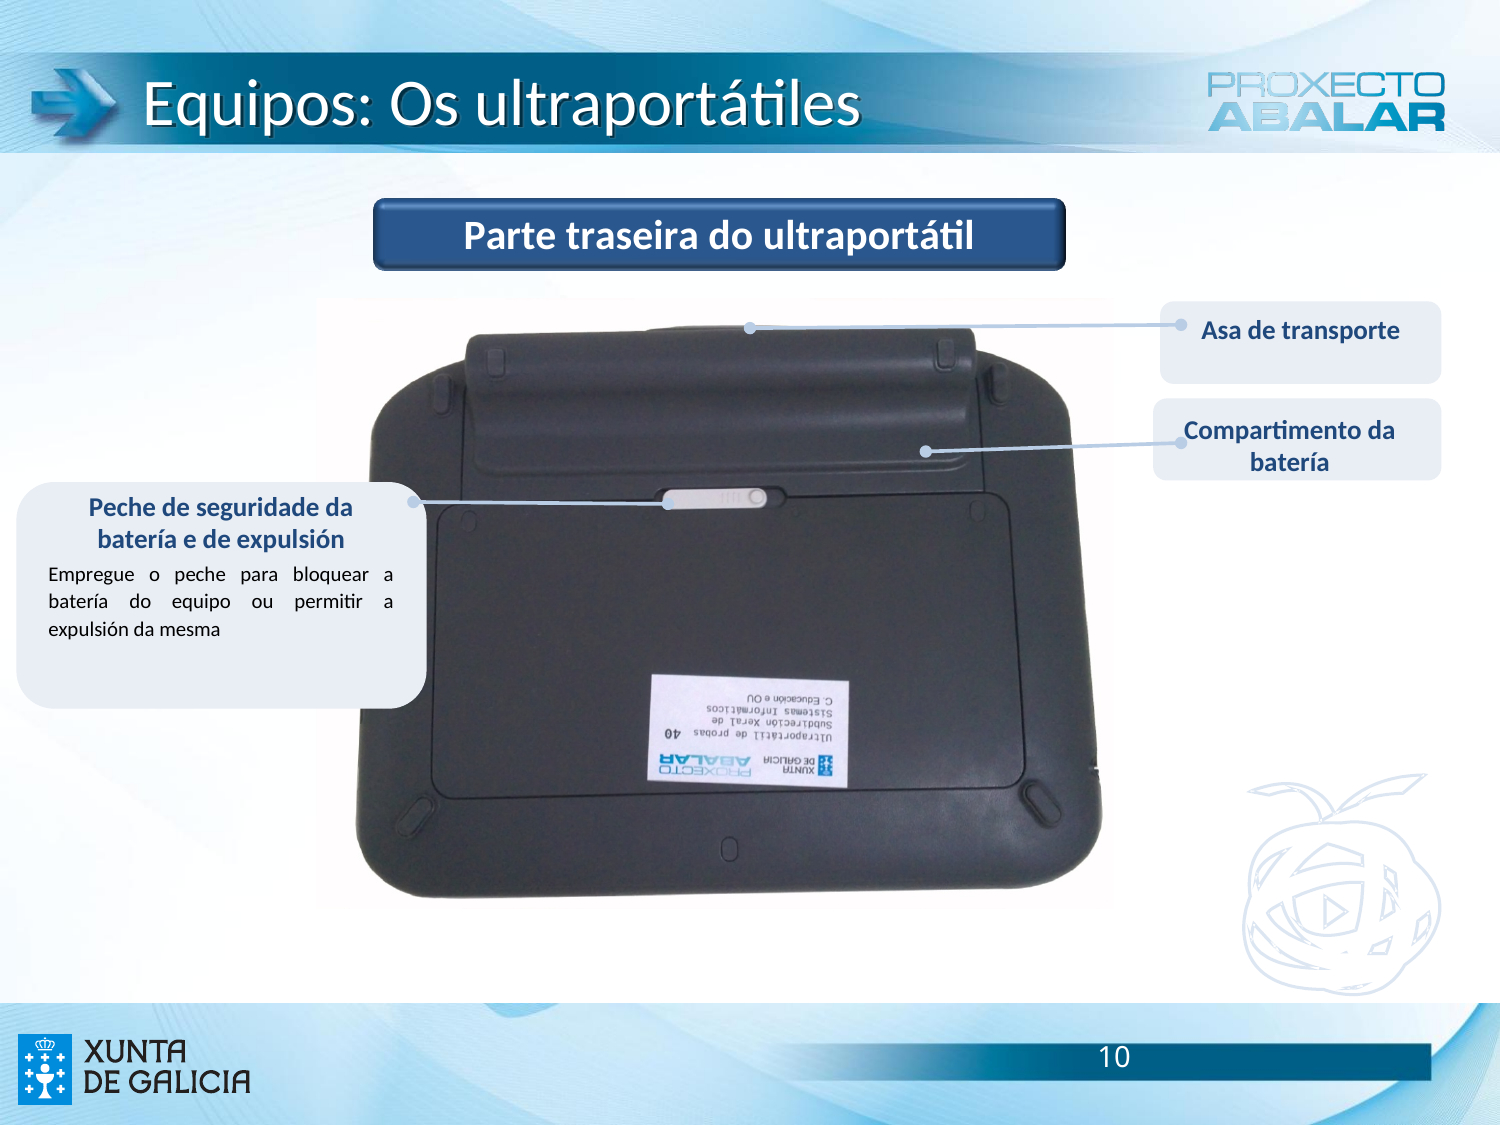

Equipos: Os ultraportátiles
Parte traseira do ultraportátil
Asa de transporte
Compartimento da batería
Peche de seguridade da batería e de expulsión
Empregue o peche para bloquear a batería do equipo ou permitir a expulsión da mesma